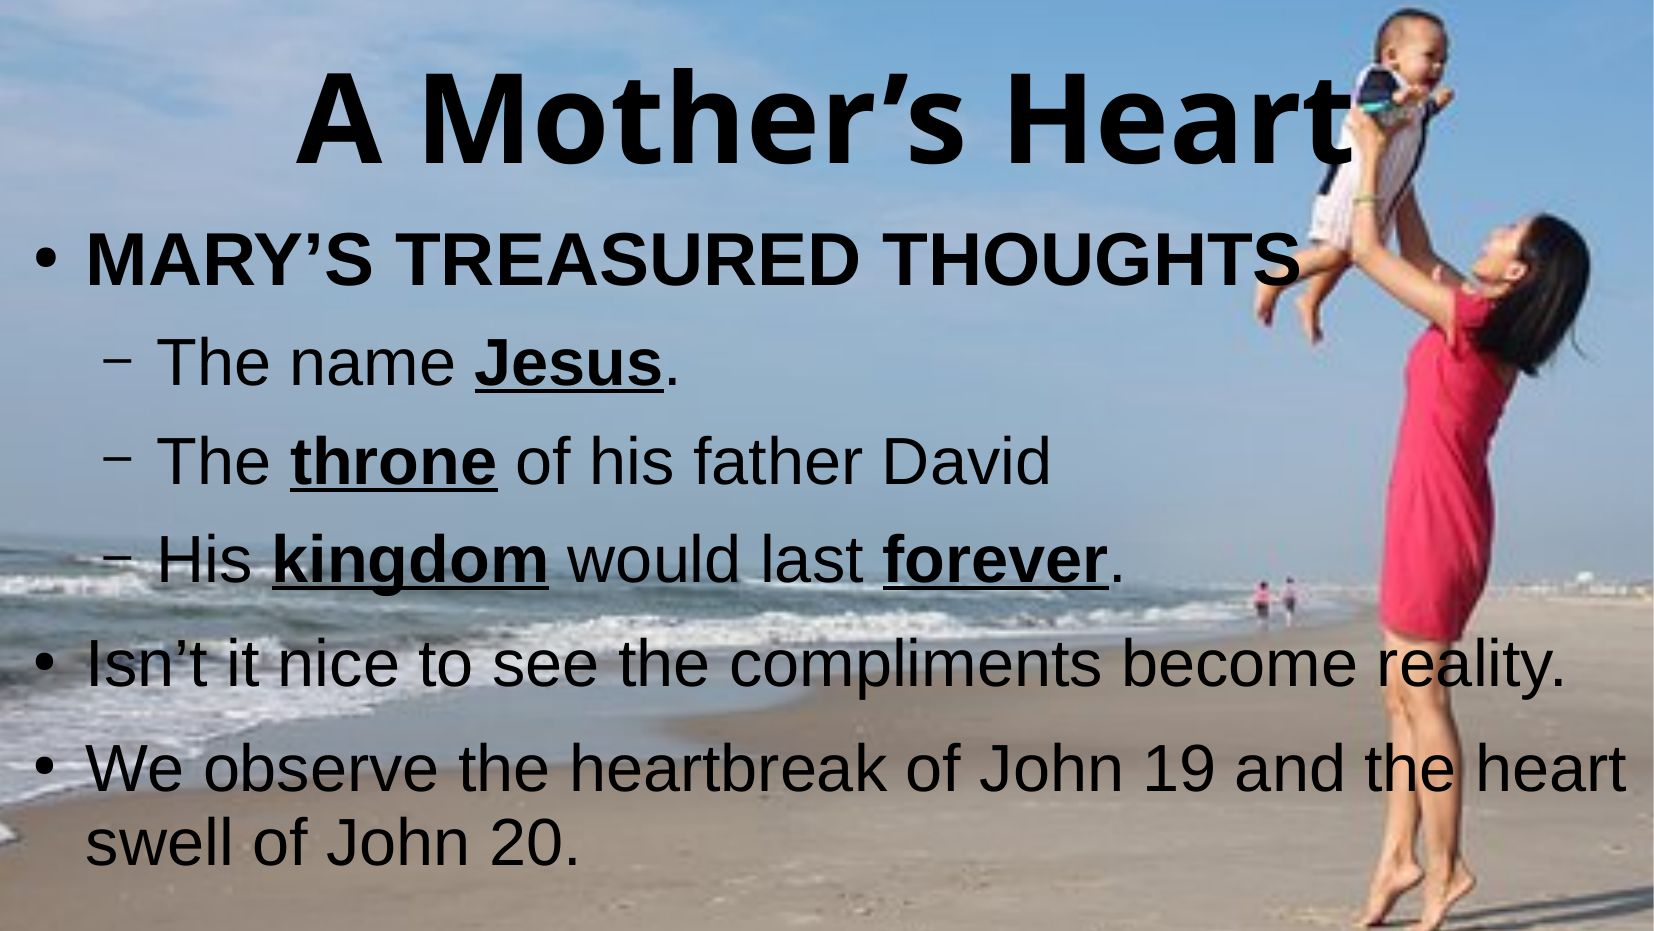

# A Mother’s Heart
MARY’S TREASURED THOUGHTS
The name Jesus.
The throne of his father David
His kingdom would last forever.
Isn’t it nice to see the compliments become reality.
We observe the heartbreak of John 19 and the heart swell of John 20.